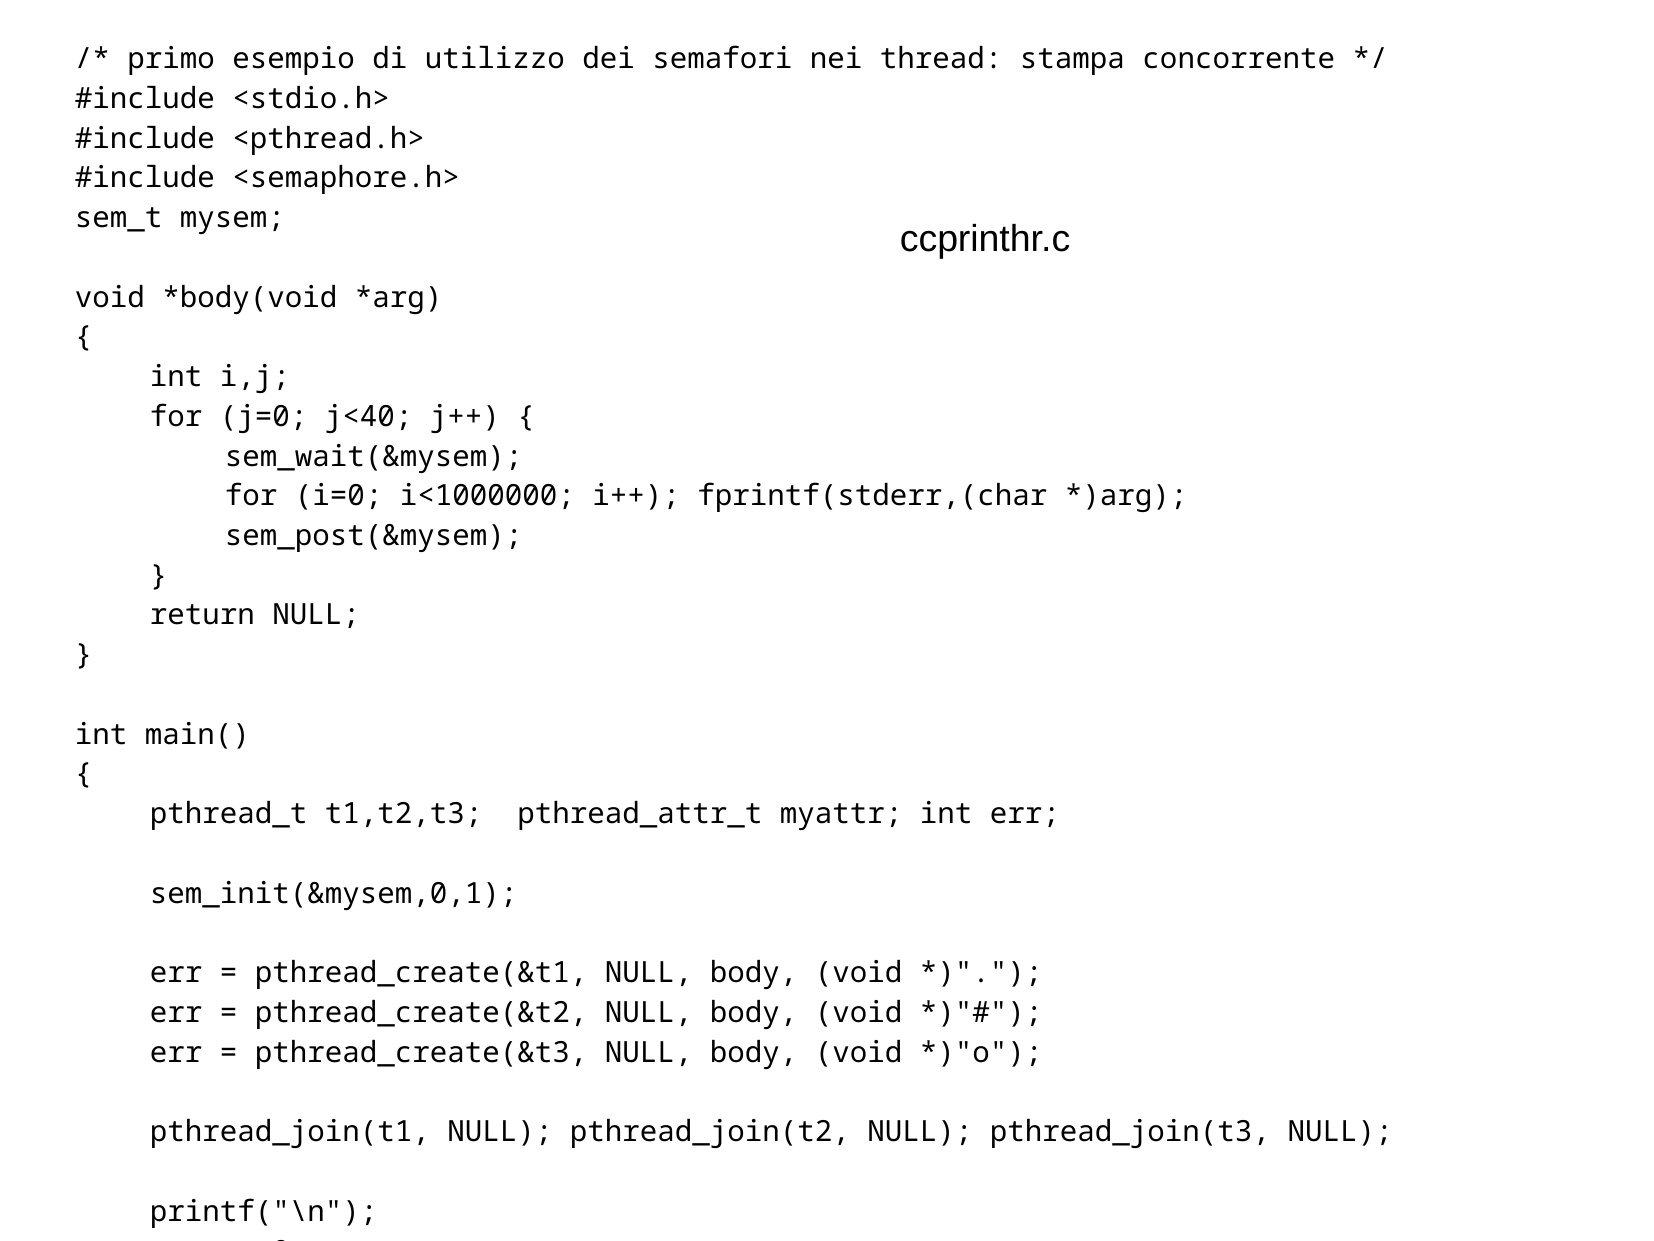

/* primo esempio di utilizzo dei semafori nei thread: stampa concorrente */
#include <stdio.h>
#include <pthread.h>
#include <semaphore.h>
sem_t mysem;
void *body(void *arg)
{
	int i,j;
	for (j=0; j<40; j++) {
		sem_wait(&mysem);
		for (i=0; i<1000000; i++); fprintf(stderr,(char *)arg);
		sem_post(&mysem);
	}
	return NULL;
}
int main()
{
	pthread_t t1,t2,t3; pthread_attr_t myattr; int err;
	sem_init(&mysem,0,1);
	err = pthread_create(&t1, NULL, body, (void *)".");
	err = pthread_create(&t2, NULL, body, (void *)"#");
	err = pthread_create(&t3, NULL, body, (void *)"o");
	pthread_join(t1, NULL); pthread_join(t2, NULL); pthread_join(t3, NULL);
	printf("\n");
	return 0;
}
ccprinthr.c